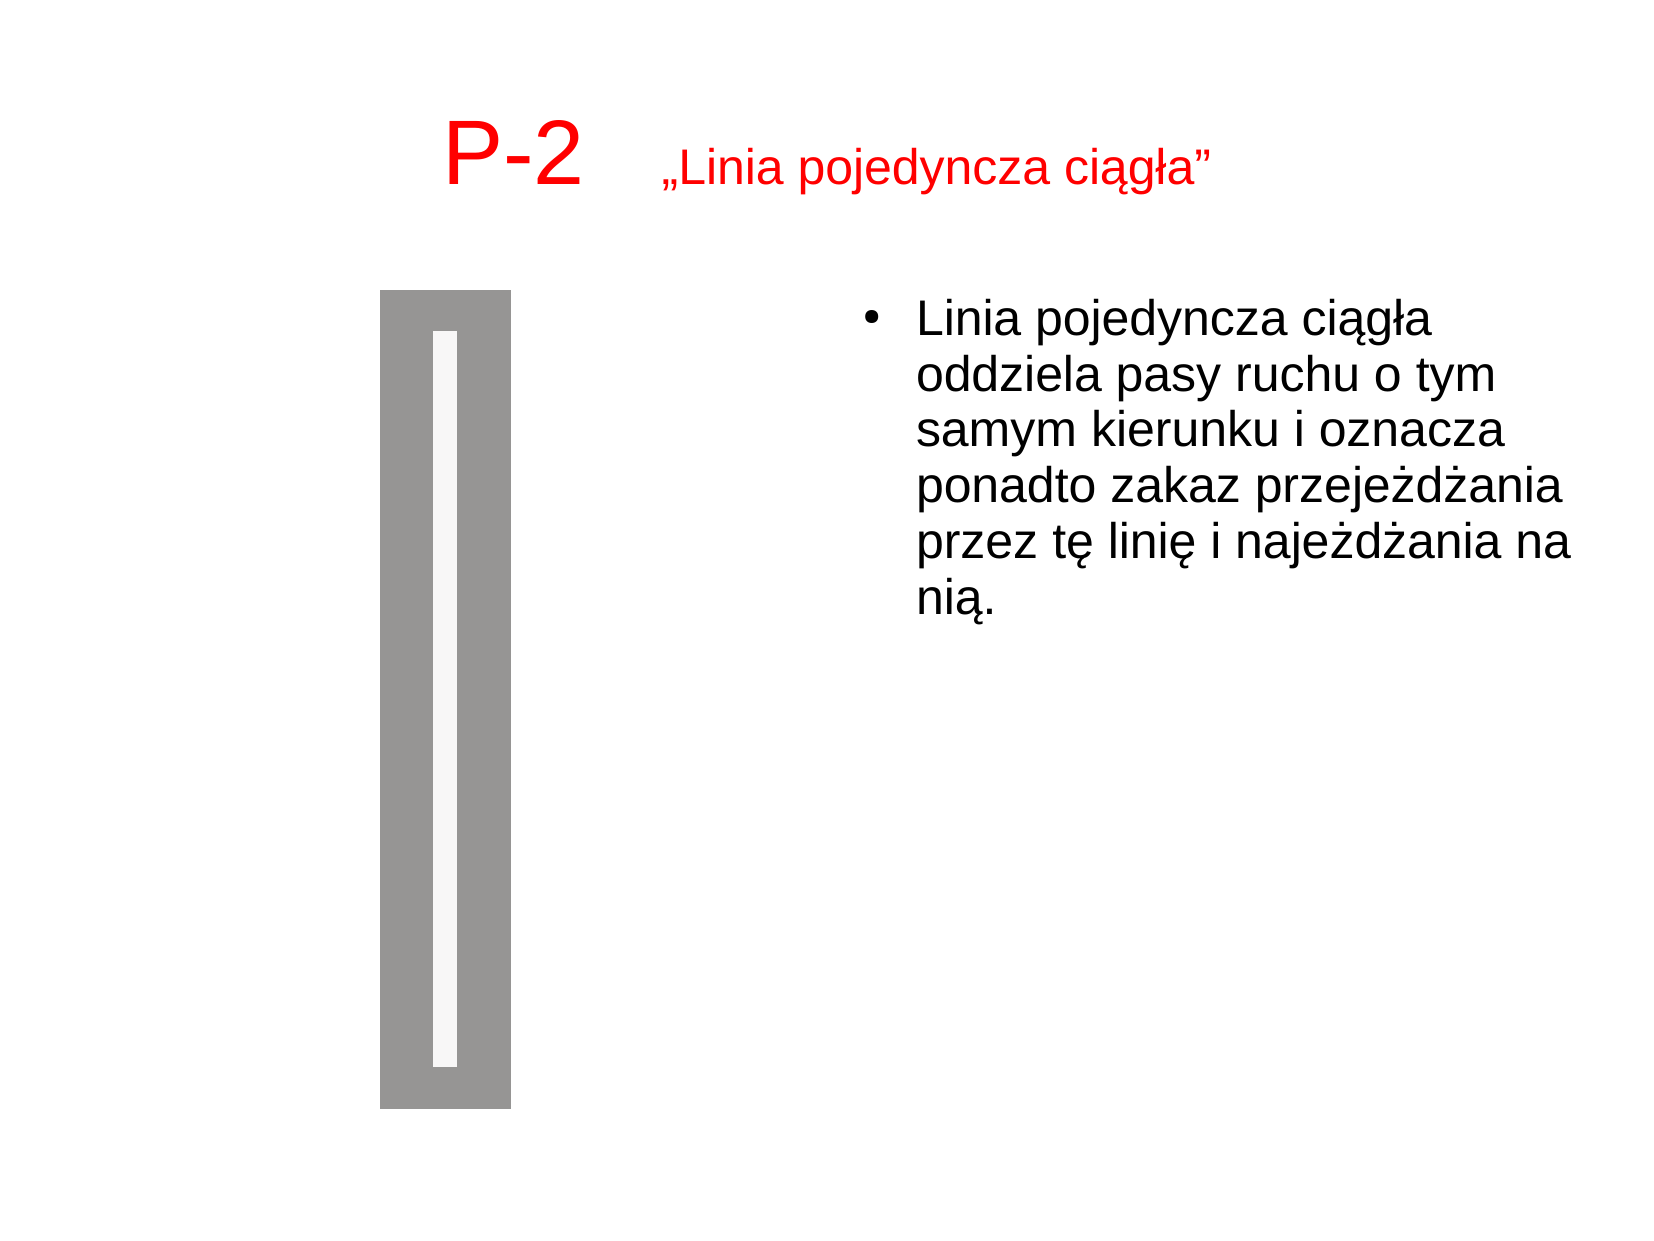

# P-2 „Linia pojedyncza ciągła”
Linia pojedyncza ciągła oddziela pasy ruchu o tym samym kierunku i oznacza ponadto zakaz przejeżdżania przez tę linię i najeżdżania na nią.